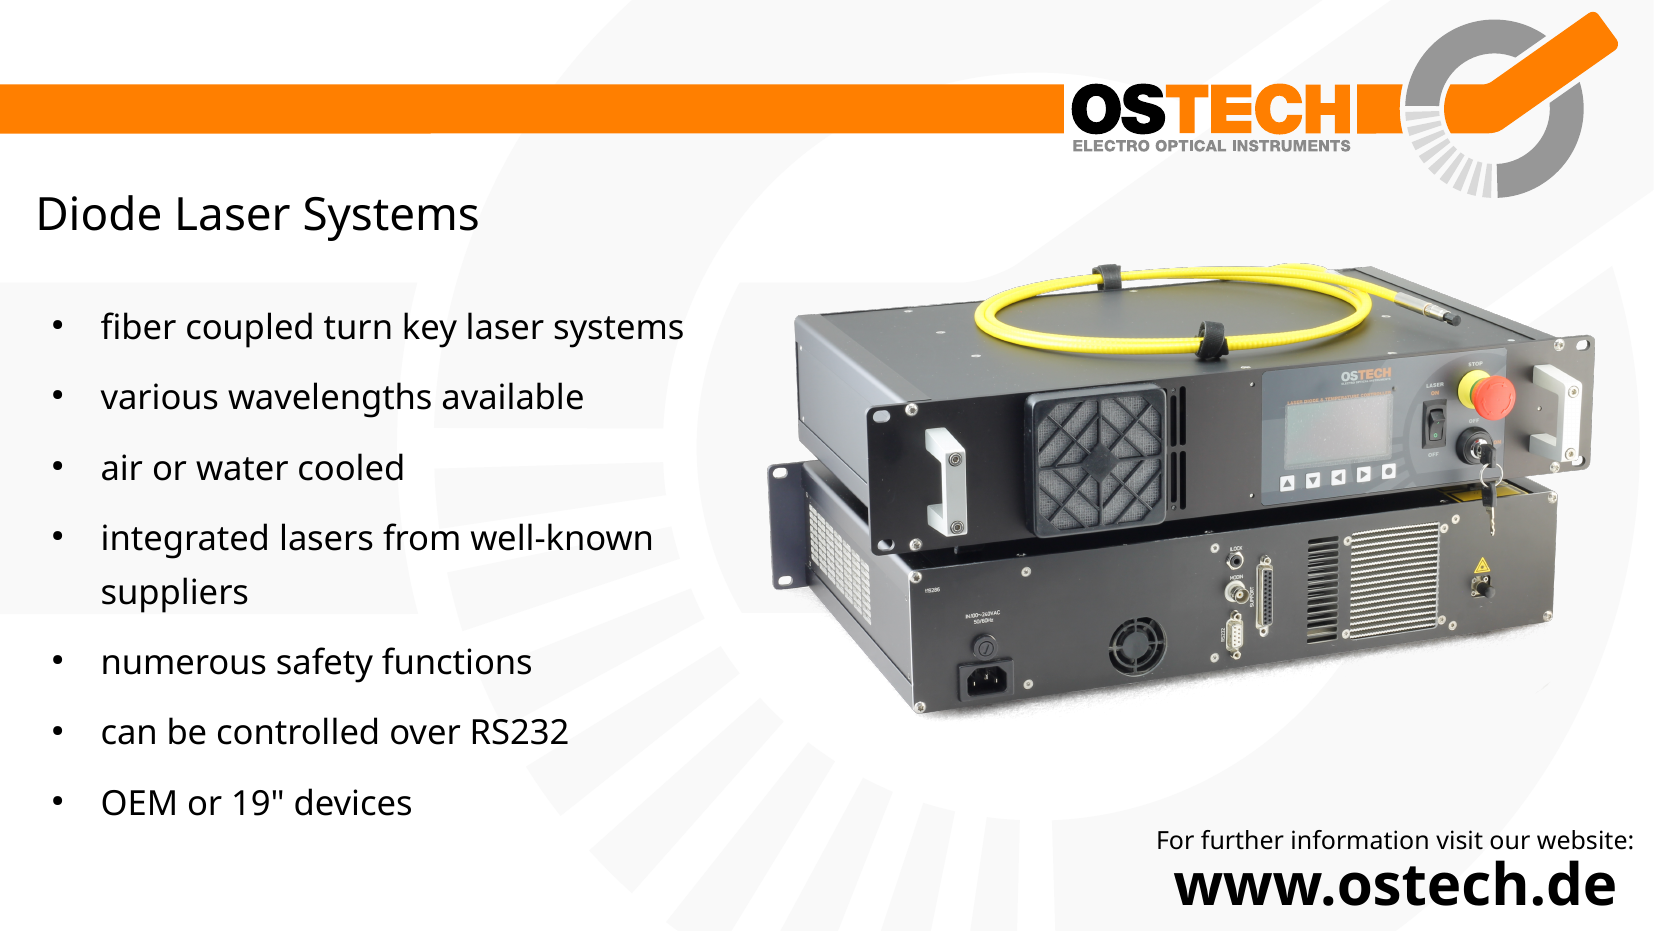

# Diode Laser Systems
fiber coupled turn key laser systems
various wavelengths available
air or water cooled
integrated lasers from well-known suppliers
numerous safety functions
can be controlled over RS232
OEM or 19" devices